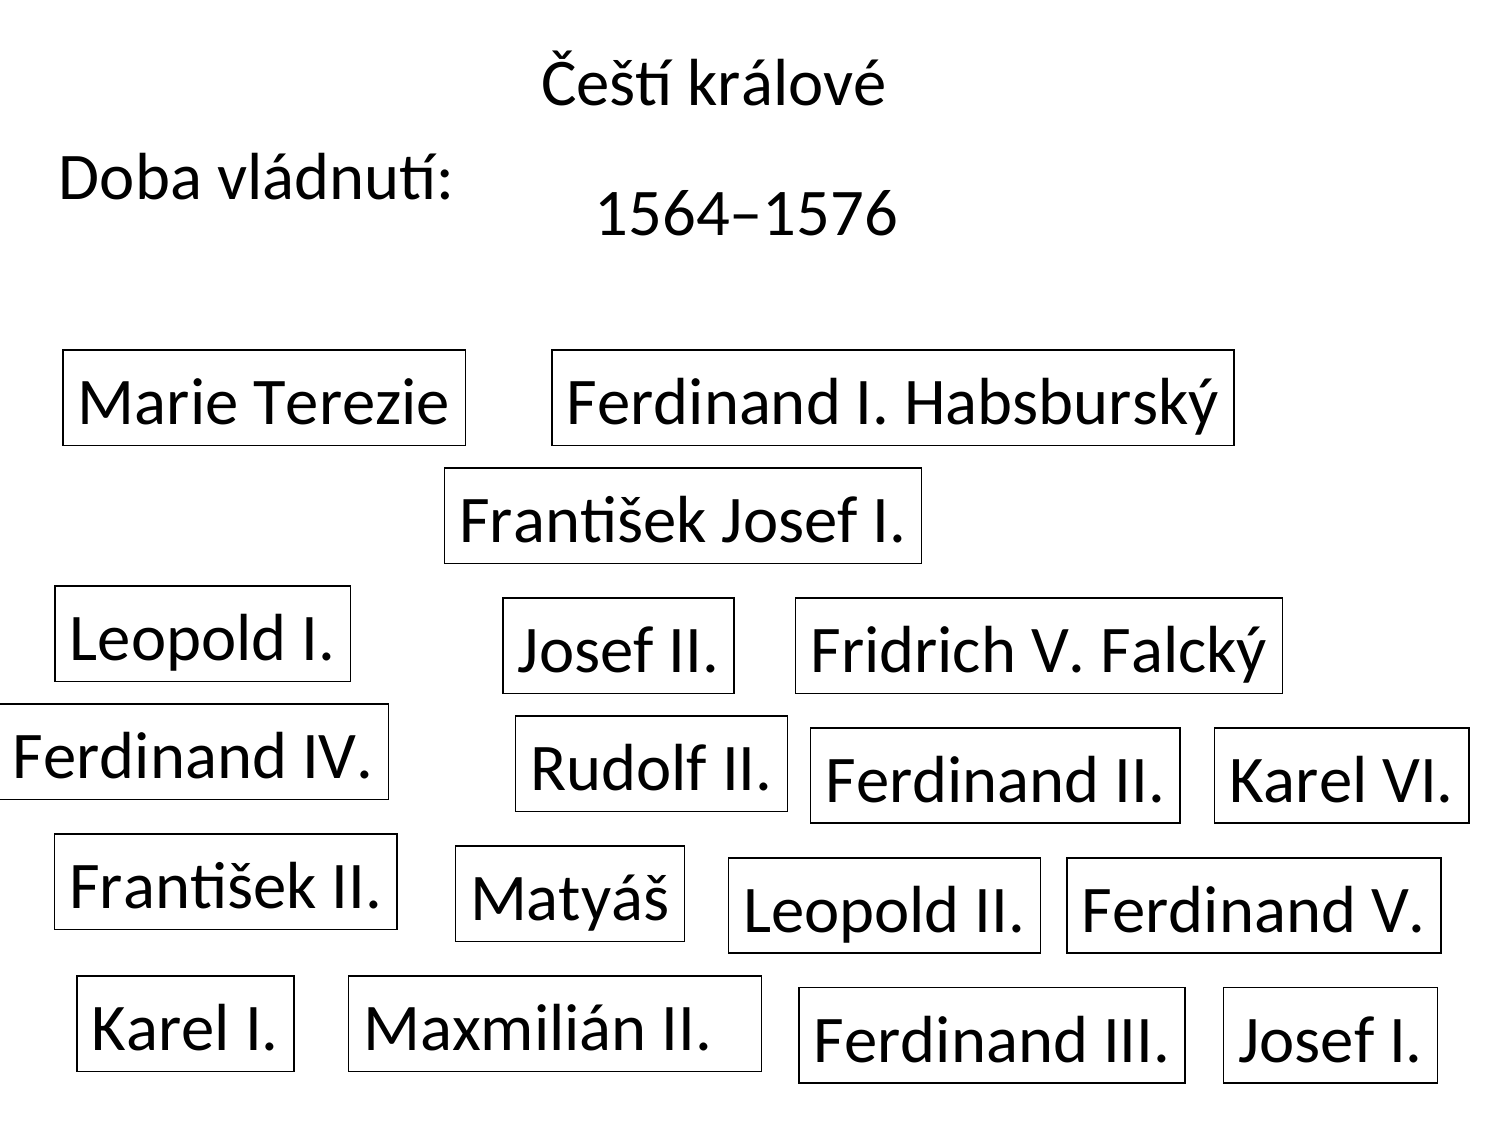

Čeští králové
Doba vládnutí:
 1564–1576
Marie Terezie
Ferdinand I. Habsburský
František Josef I.
Leopold I.
Josef II.
Fridrich V. Falcký
Ferdinand IV.
Rudolf II.
Ferdinand II.
Karel VI.
František II.
Matyáš
Leopold II.
Ferdinand V.
Karel I.
Maxmilián II.
Ferdinand III.
Josef I.